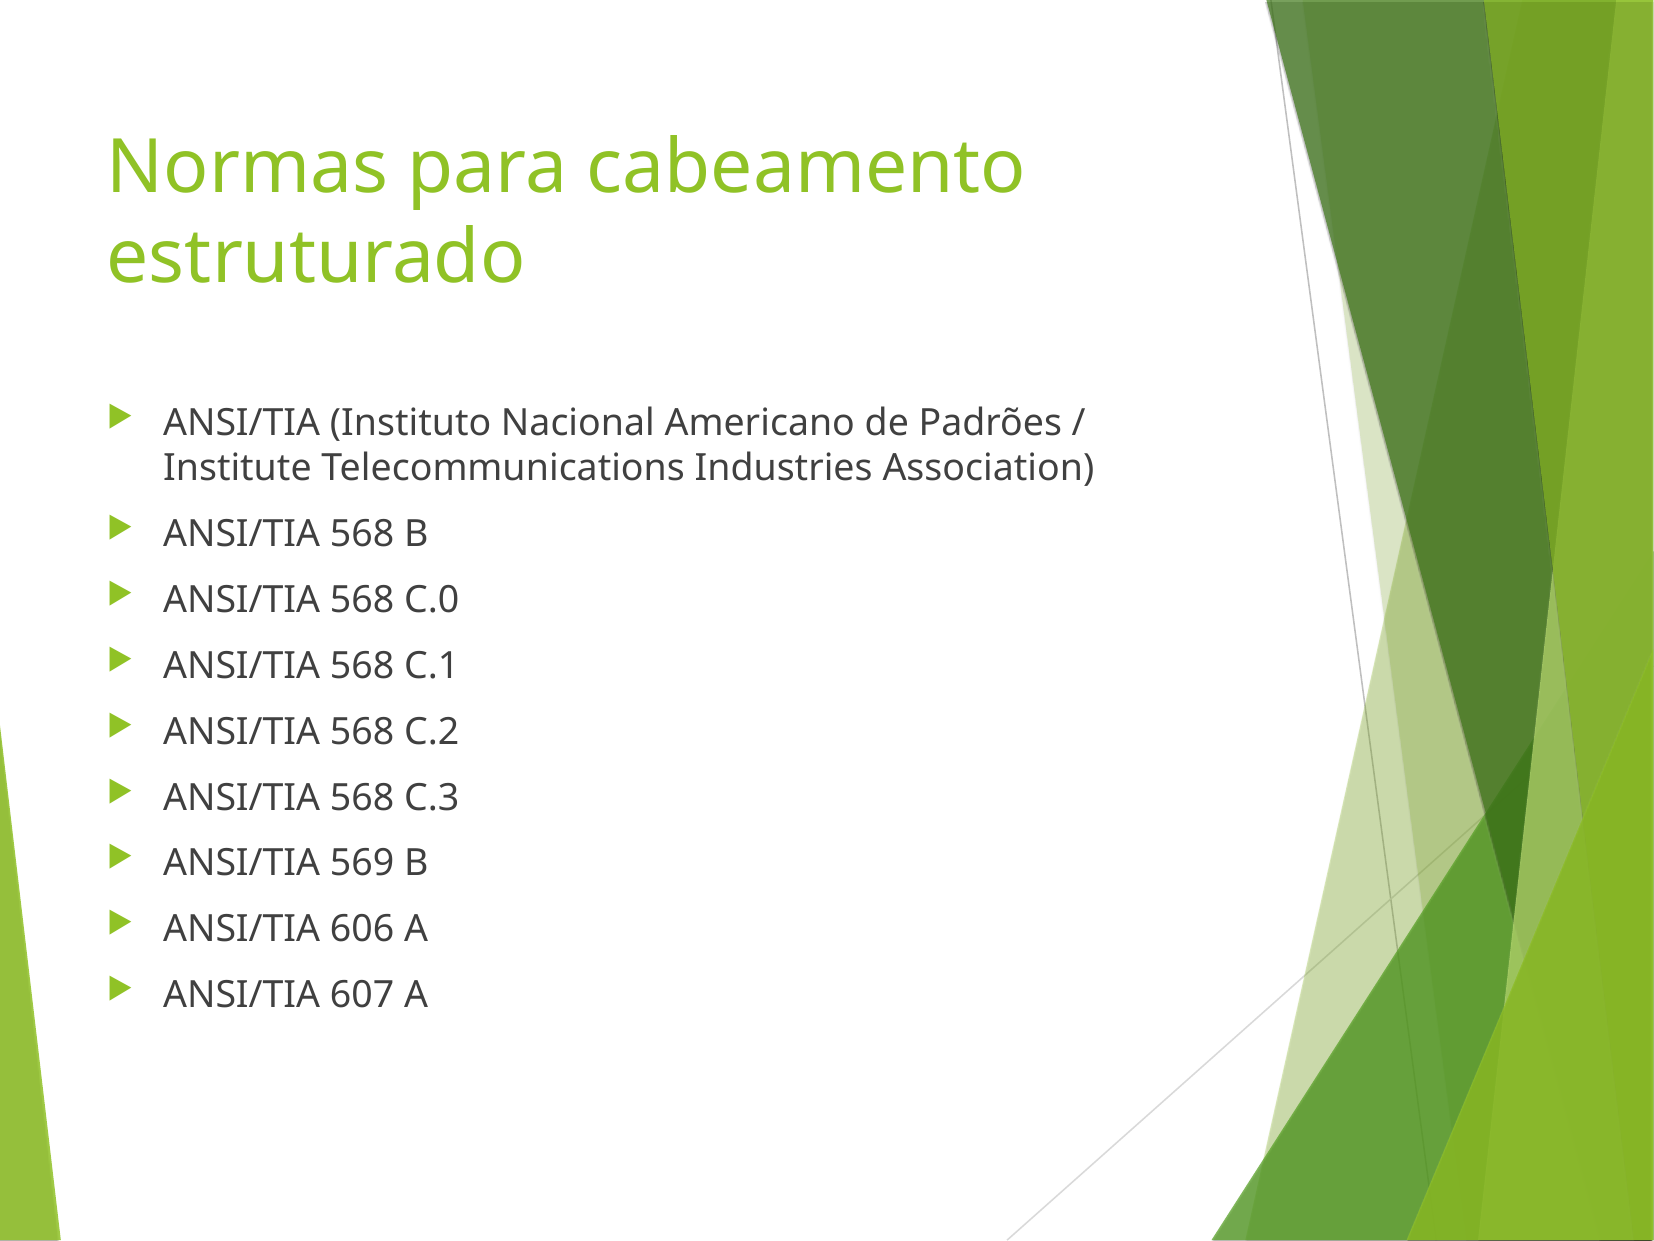

# Normas para cabeamento estruturado
ANSI/TIA (Instituto Nacional Americano de Padrões / Institute Telecommunications Industries Association)
ANSI/TIA 568 B
ANSI/TIA 568 C.0
ANSI/TIA 568 C.1
ANSI/TIA 568 C.2
ANSI/TIA 568 C.3
ANSI/TIA 569 B
ANSI/TIA 606 A
ANSI/TIA 607 A